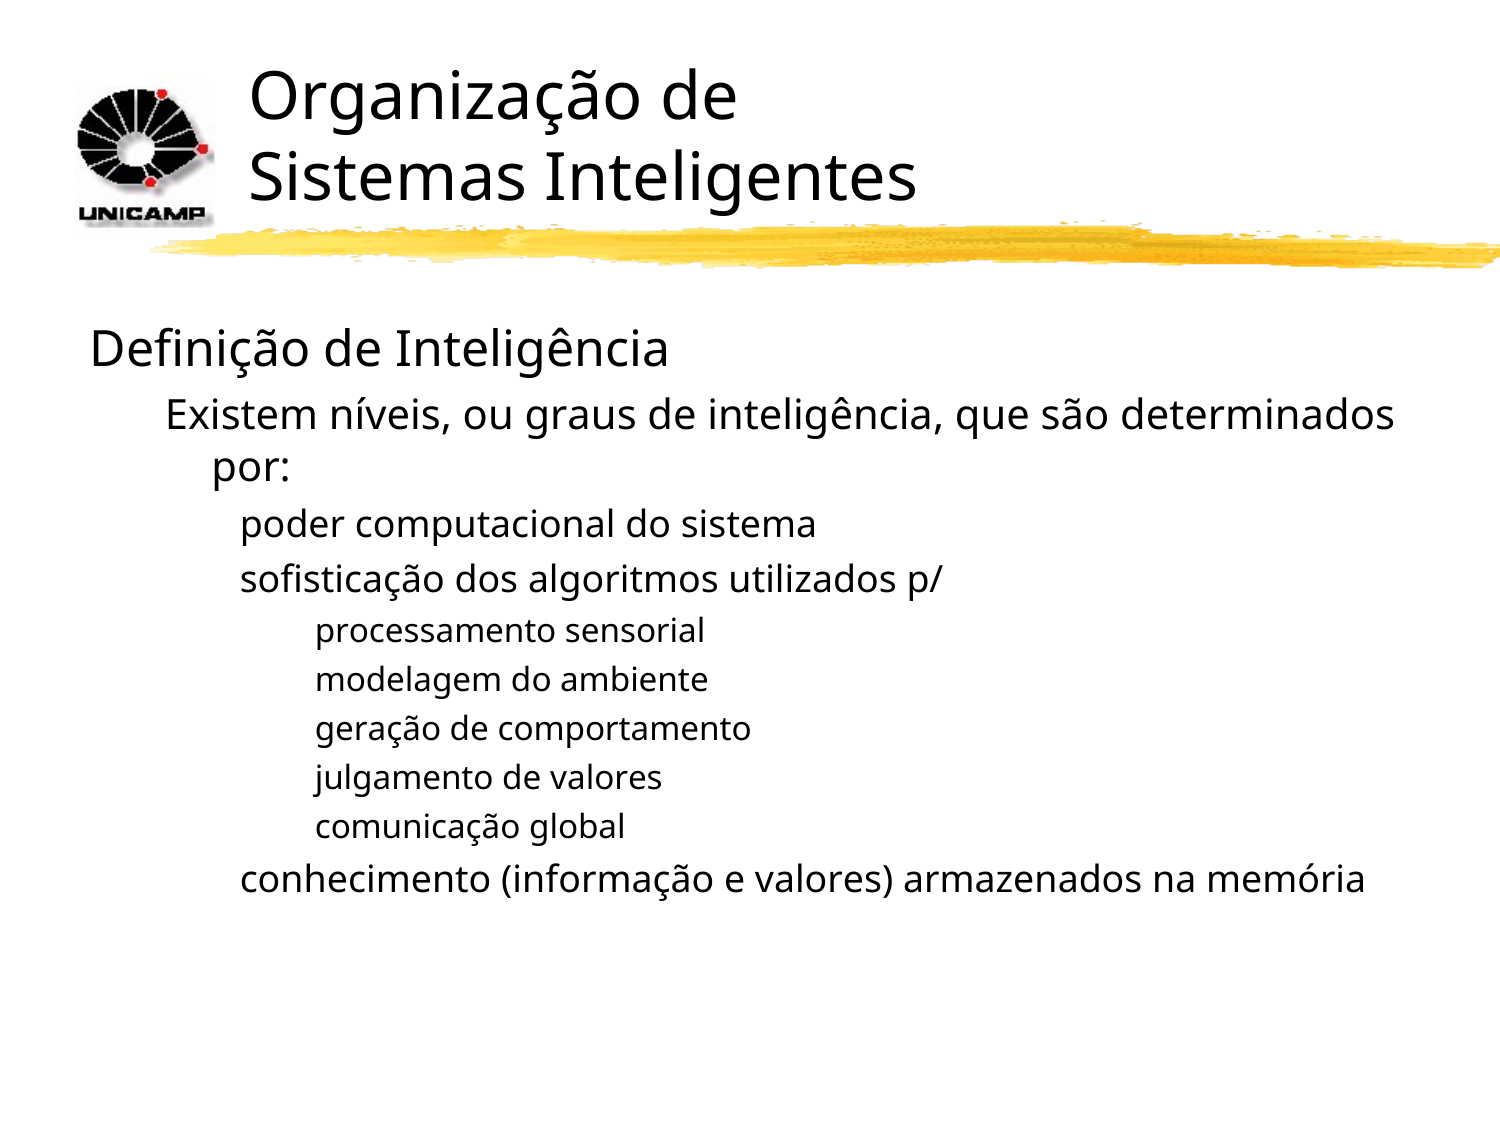

# Organização de Sistemas Inteligentes
Definição de Inteligência
Existem níveis, ou graus de inteligência, que são determinados por:
poder computacional do sistema
sofisticação dos algoritmos utilizados p/
processamento sensorial
modelagem do ambiente
geração de comportamento
julgamento de valores
comunicação global
conhecimento (informação e valores) armazenados na memória